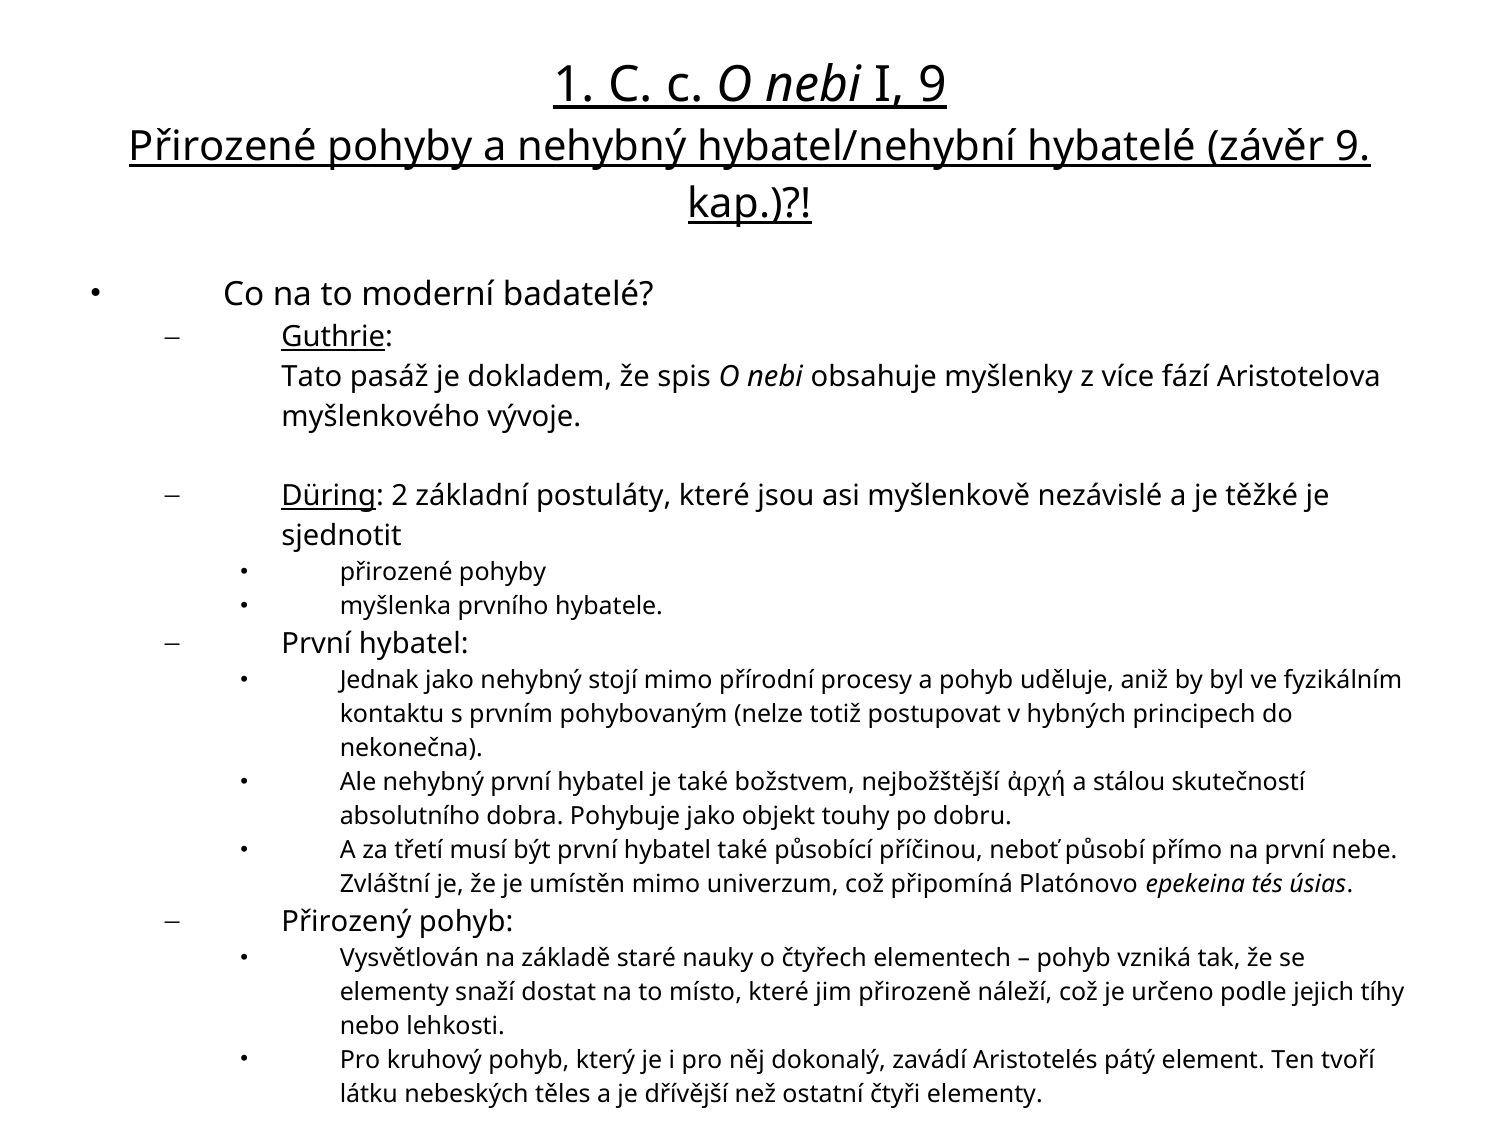

# 1. C. c. O nebi I, 9 Přirozené pohyby a nehybný hybatel/nehybní hybatelé (závěr 9. kap.)?!
Co na to moderní badatelé?
Guthrie:
Tato pasáž je dokladem, že spis O nebi obsahuje myšlenky z více fází Aristotelova myšlenkového vývoje.
Düring: 2 základní postuláty, které jsou asi myšlenkově nezávislé a je těžké je sjednotit
přirozené pohyby
myšlenka prvního hybatele.
První hybatel:
Jednak jako nehybný stojí mimo přírodní procesy a pohyb uděluje, aniž by byl ve fyzikálním kontaktu s prvním pohybovaným (nelze totiž postupovat v hybných principech do nekonečna).
Ale nehybný první hybatel je také božstvem, nejbožštější ἀρχή a stálou skutečností absolutního dobra. Pohybuje jako objekt touhy po dobru.
A za třetí musí být první hybatel také působící příčinou, neboť působí přímo na první nebe. Zvláštní je, že je umístěn mimo univerzum, což připomíná Platónovo epekeina tés úsias.
Přirozený pohyb:
Vysvětlován na základě staré nauky o čtyřech elementech – pohyb vzniká tak, že se elementy snaží dostat na to místo, které jim přirozeně náleží, což je určeno podle jejich tíhy nebo lehkosti.
Pro kruhový pohyb, který je i pro něj dokonalý, zavádí Aristotelés pátý element. Ten tvoří látku nebeských těles a je dřívější než ostatní čtyři elementy.
Ale jak spojit teorii o věčně se od sebe pohybujícím prvním tělese se stejně věčným transcendentním prvním hybatelem? To je neřešitelná otázka.